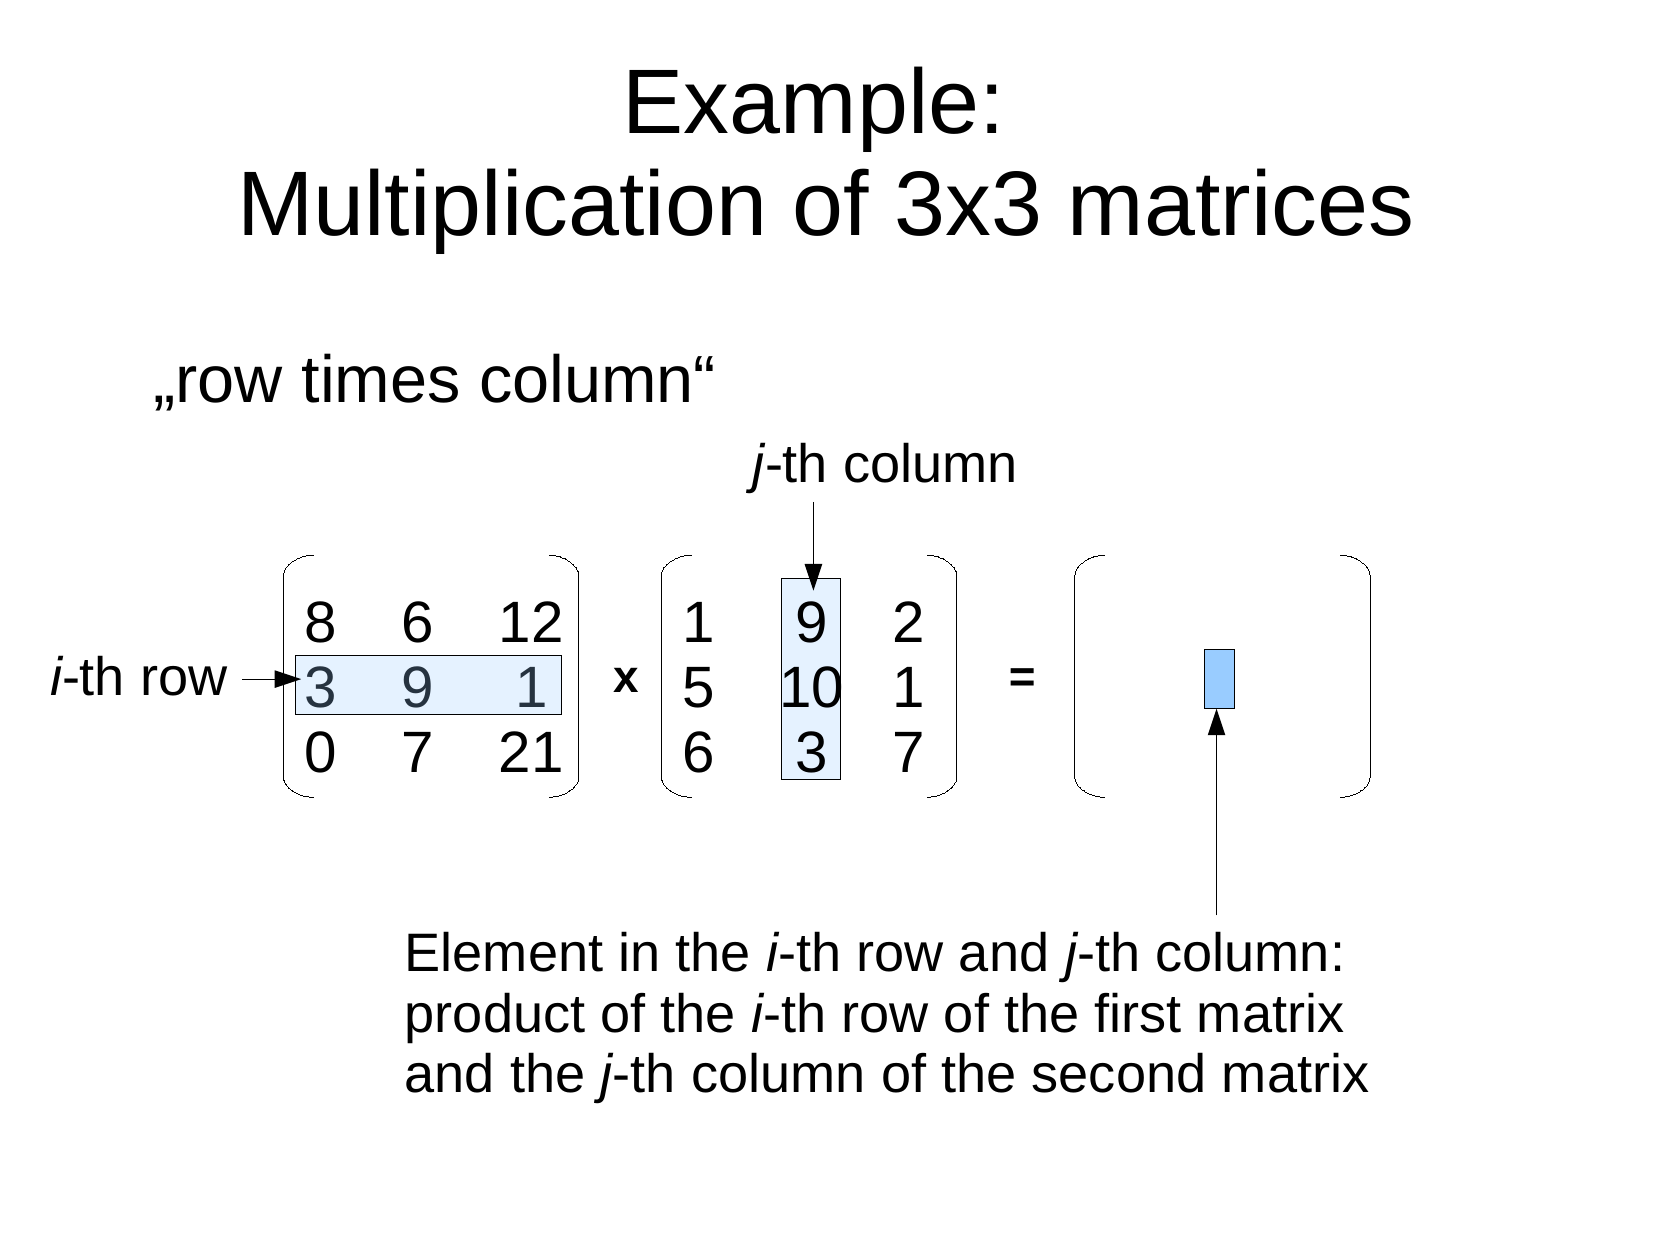

# Example: Multiplication of 3x3 matrices
„row times column“
j-th column
8 6 12
3 9 1
0 7 21
1 9 2
5 10 1
6 3 7
i-th row
x
=
Element in the i-th row and j-th column: product of the i-th row of the first matrix and the j-th column of the second matrix